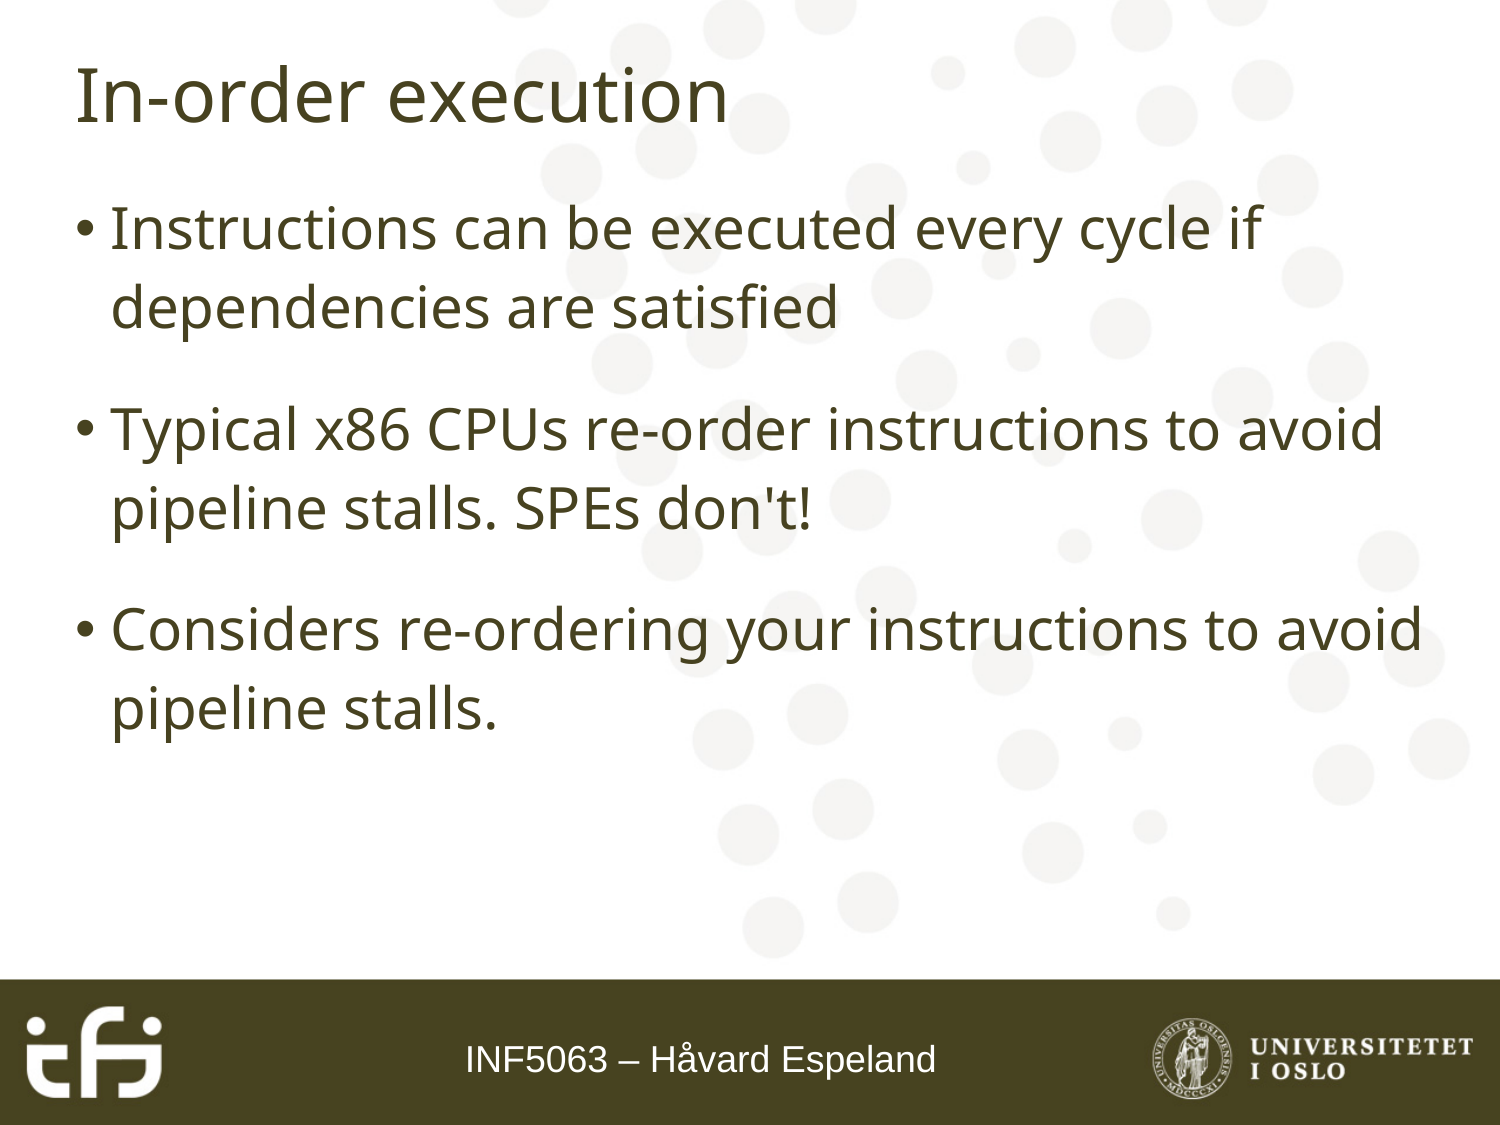

# In-order execution
Instructions can be executed every cycle if dependencies are satisfied
Typical x86 CPUs re-order instructions to avoid pipeline stalls. SPEs don't!
Considers re-ordering your instructions to avoid pipeline stalls.